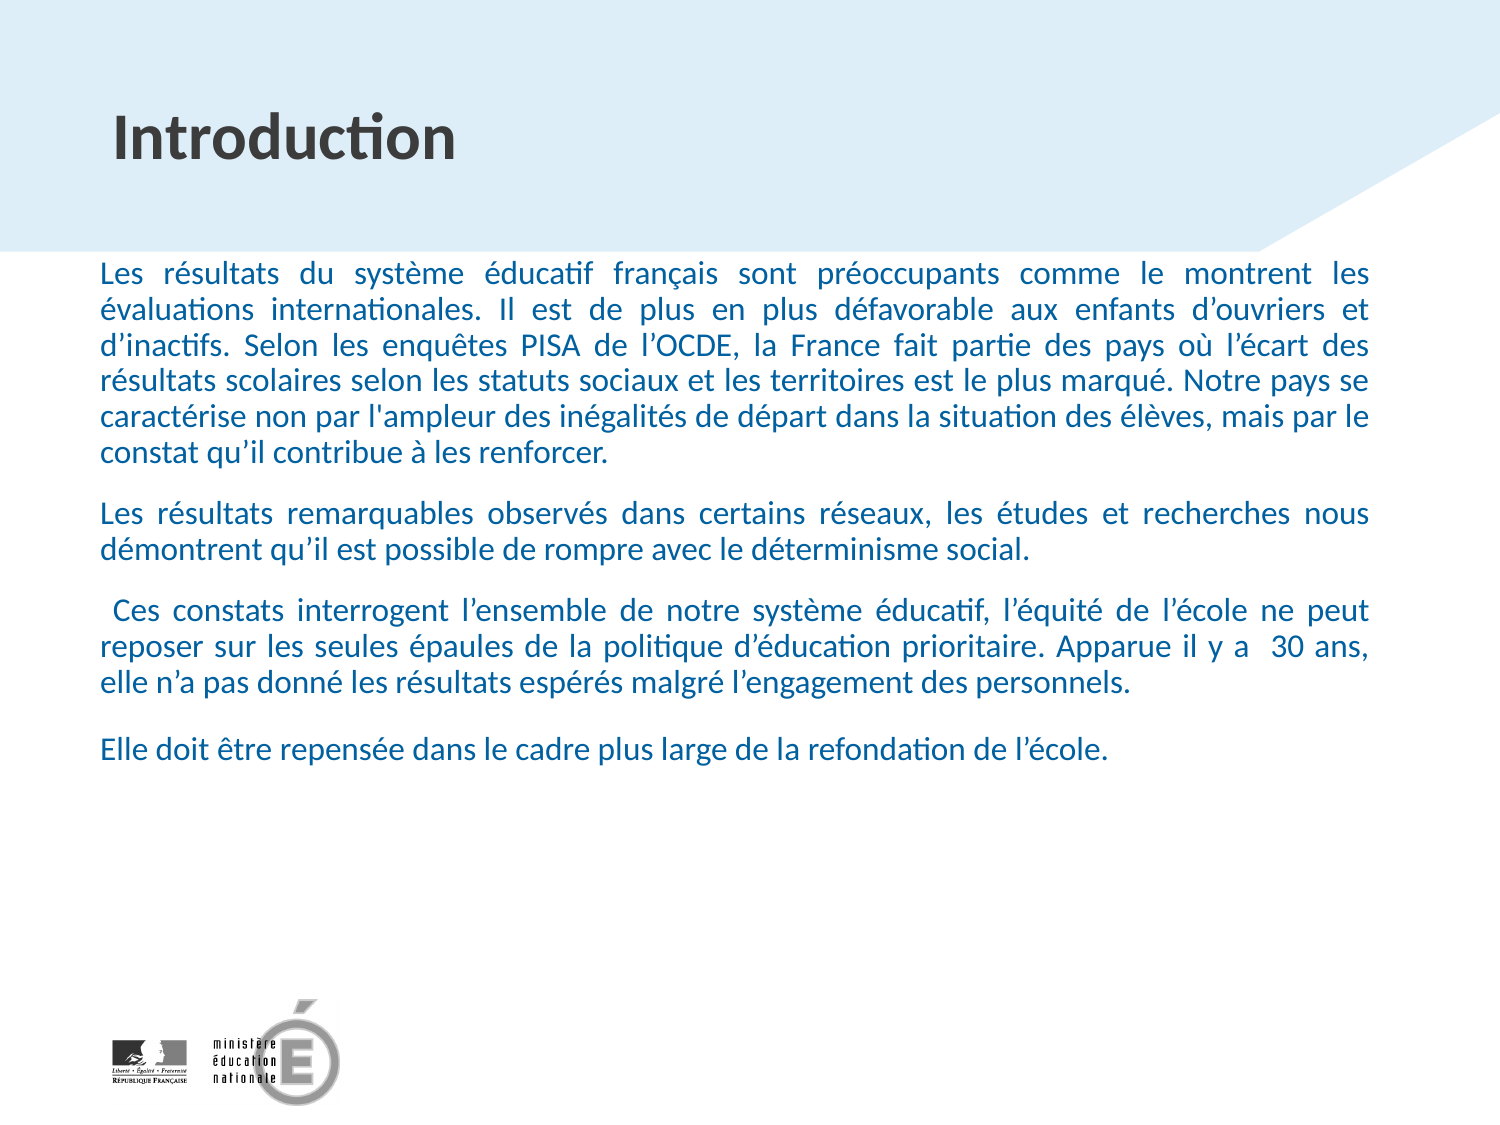

Pour personnaliser la date et le pied de page :
Insertion/ En-tête et pied de page
Personnaliser la zone pied de page
Cliquer sur appliquer partout
Introduction
Les résultats du système éducatif français sont préoccupants comme le montrent les évaluations internationales. Il est de plus en plus défavorable aux enfants d’ouvriers et d’inactifs. Selon les enquêtes PISA de l’OCDE, la France fait partie des pays où l’écart des résultats scolaires selon les statuts sociaux et les territoires est le plus marqué. Notre pays se caractérise non par l'ampleur des inégalités de départ dans la situation des élèves, mais par le constat qu’il contribue à les renforcer.
Les résultats remarquables observés dans certains réseaux, les études et recherches nous démontrent qu’il est possible de rompre avec le déterminisme social.
 Ces constats interrogent l’ensemble de notre système éducatif, l’équité de l’école ne peut reposer sur les seules épaules de la politique d’éducation prioritaire. Apparue il y a 30 ans, elle n’a pas donné les résultats espérés malgré l’engagement des personnels.
Elle doit être repensée dans le cadre plus large de la refondation de l’école.